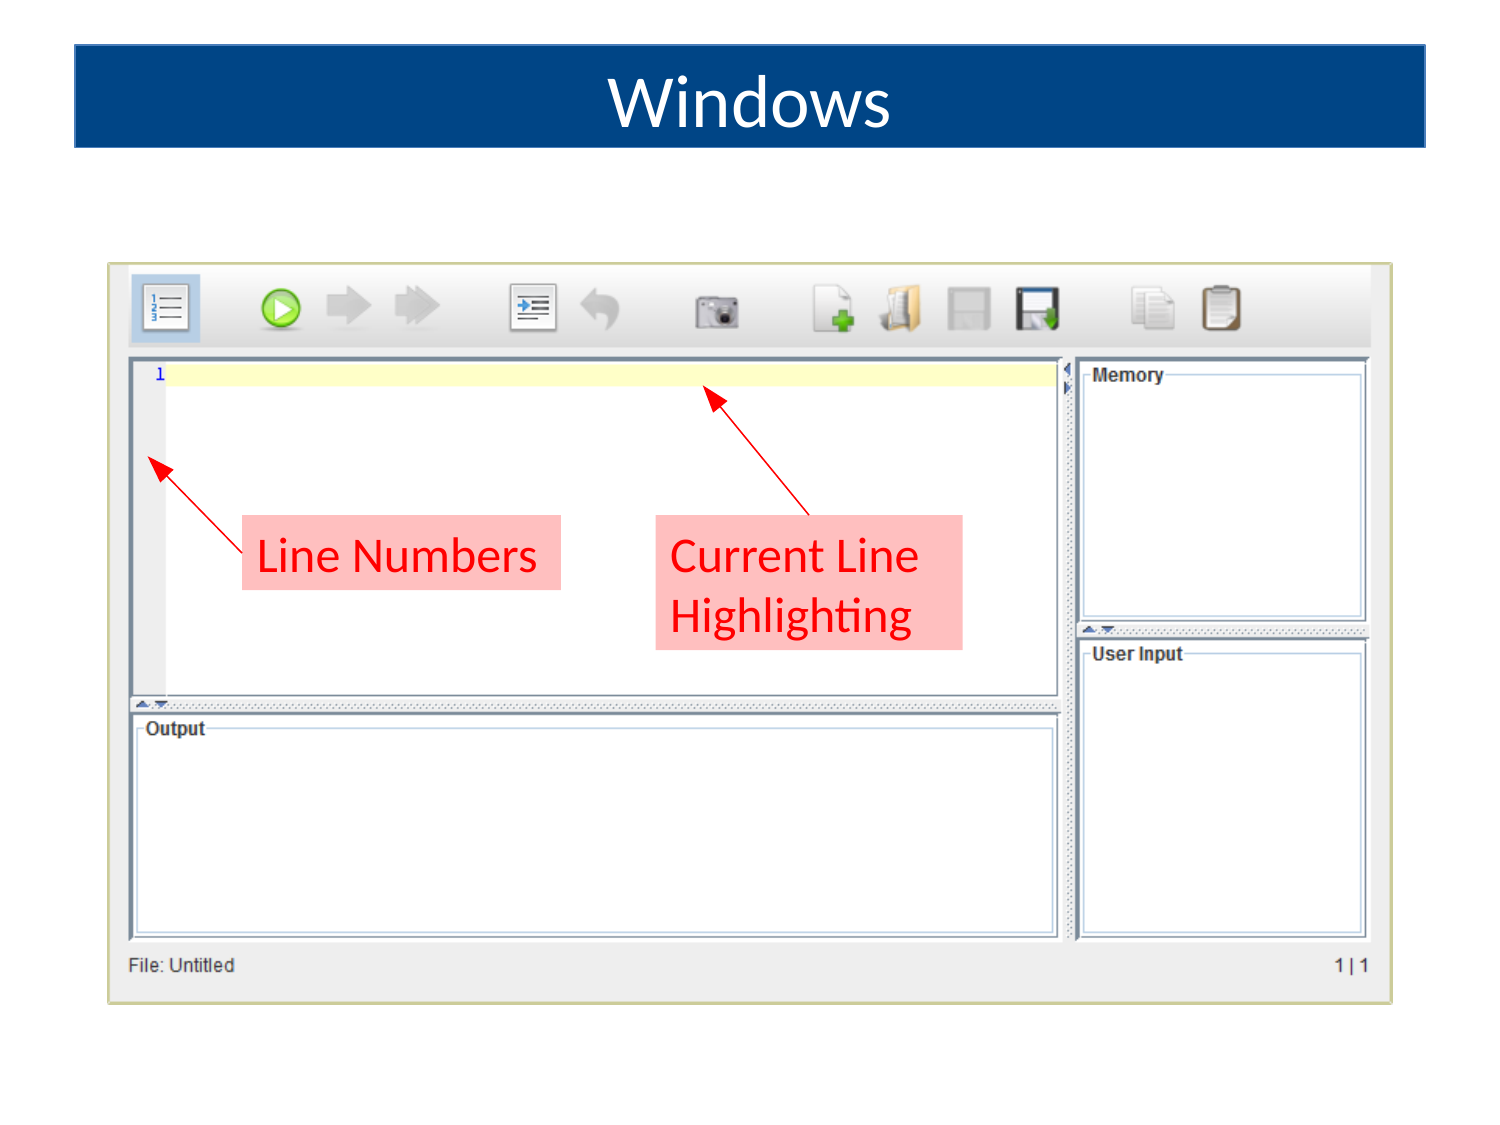

# Windows
Line Numbers
Current Line Highlighting